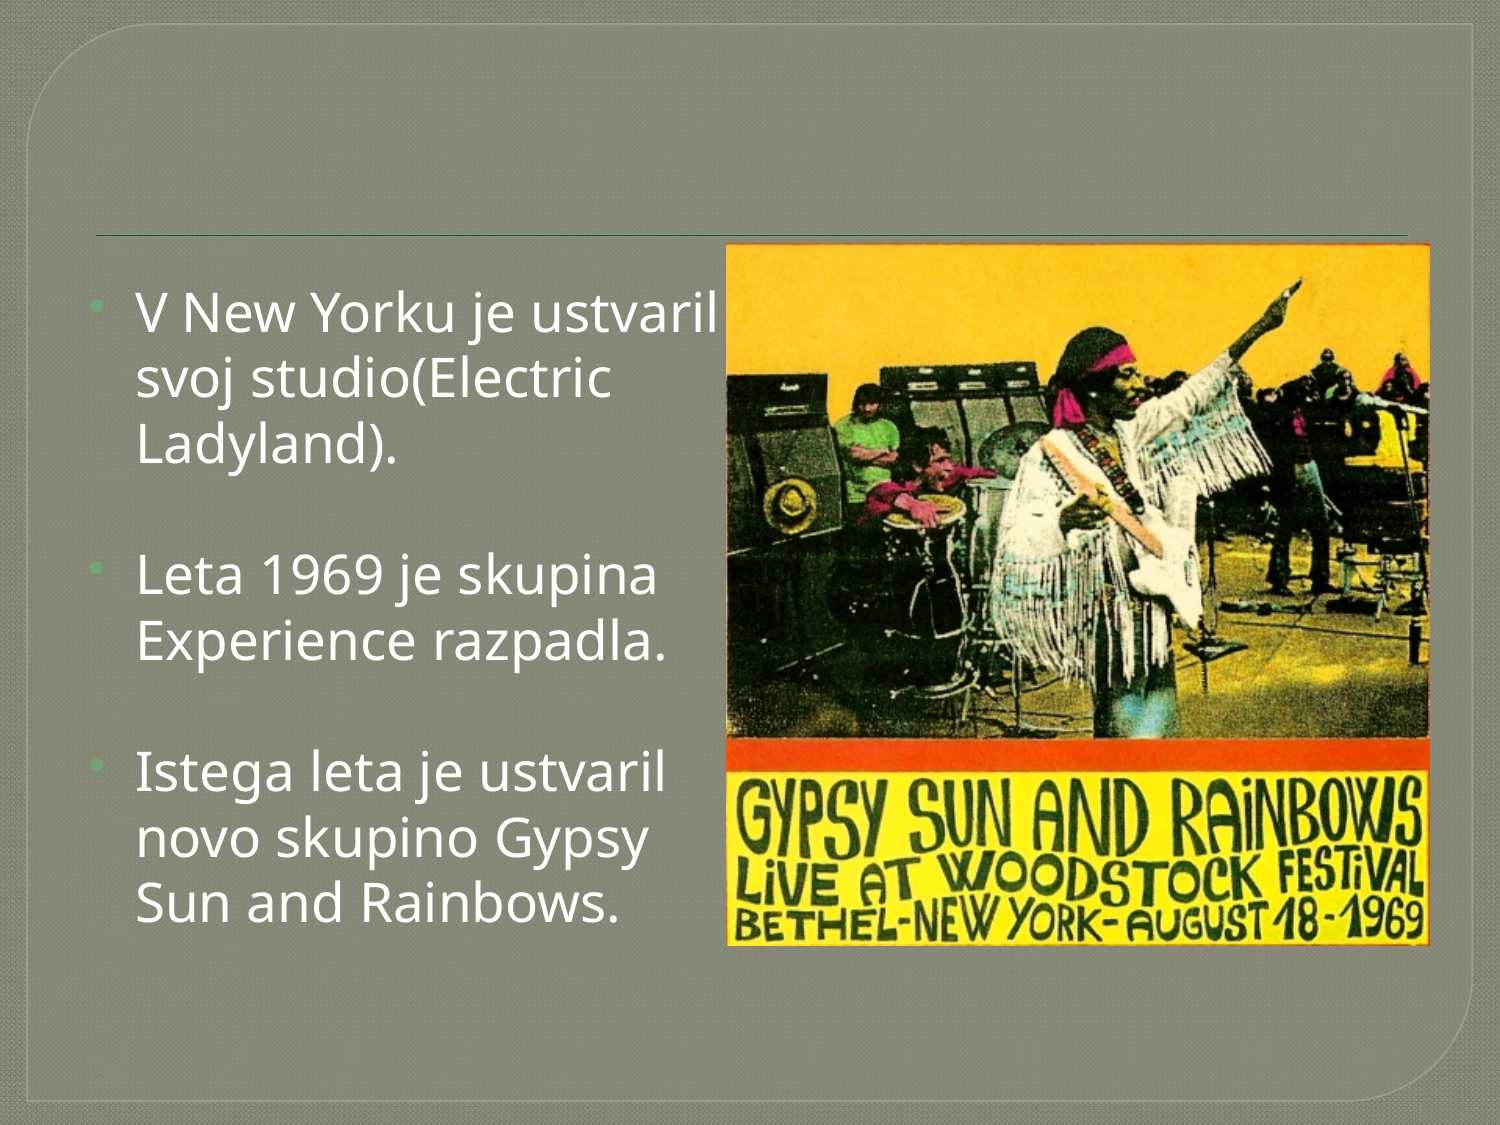

#
V New Yorku je ustvaril svoj studio(Electric Ladyland).
Leta 1969 je skupina Experience razpadla.
Istega leta je ustvaril novo skupino Gypsy Sun and Rainbows.